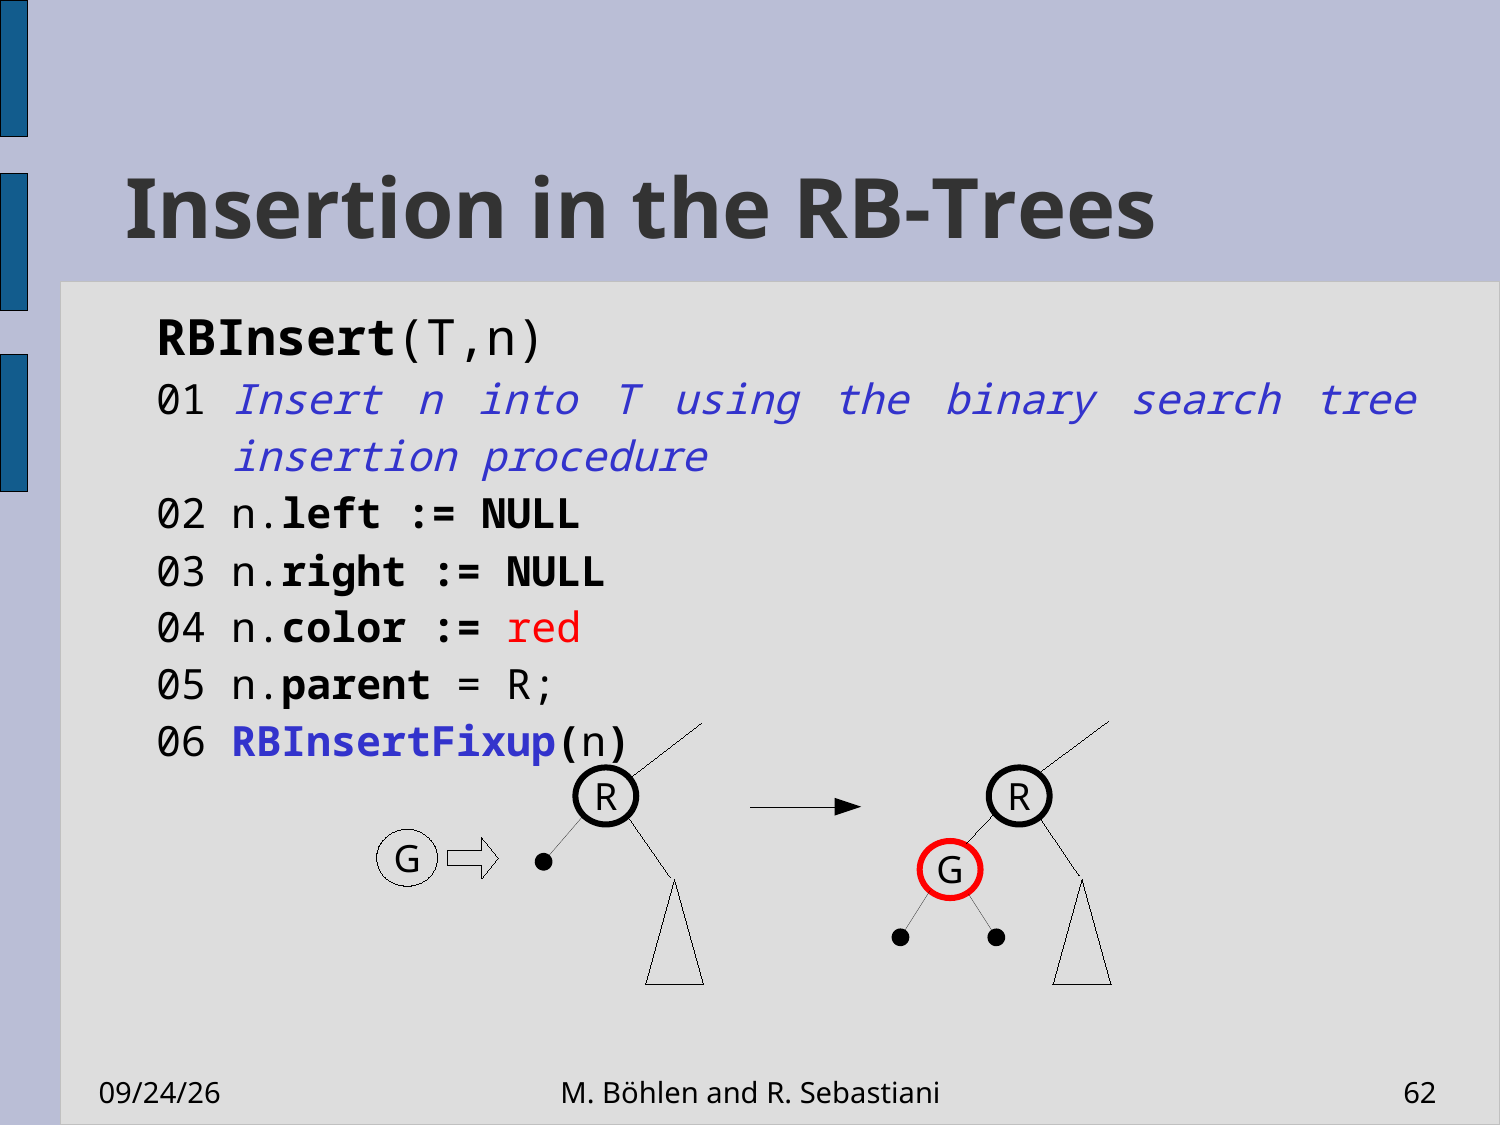

# Insertion in the RB-Trees
RBInsert(T,n)
01 Insert n into T using the binary search tree insertion procedure
02 n.left := NULL
03 n.right := NULL
04 n.color := red
05 n.parent = R;
06 RBInsertFixup(n)
R
R
G
G
M. Böhlen and R. Sebastiani
62